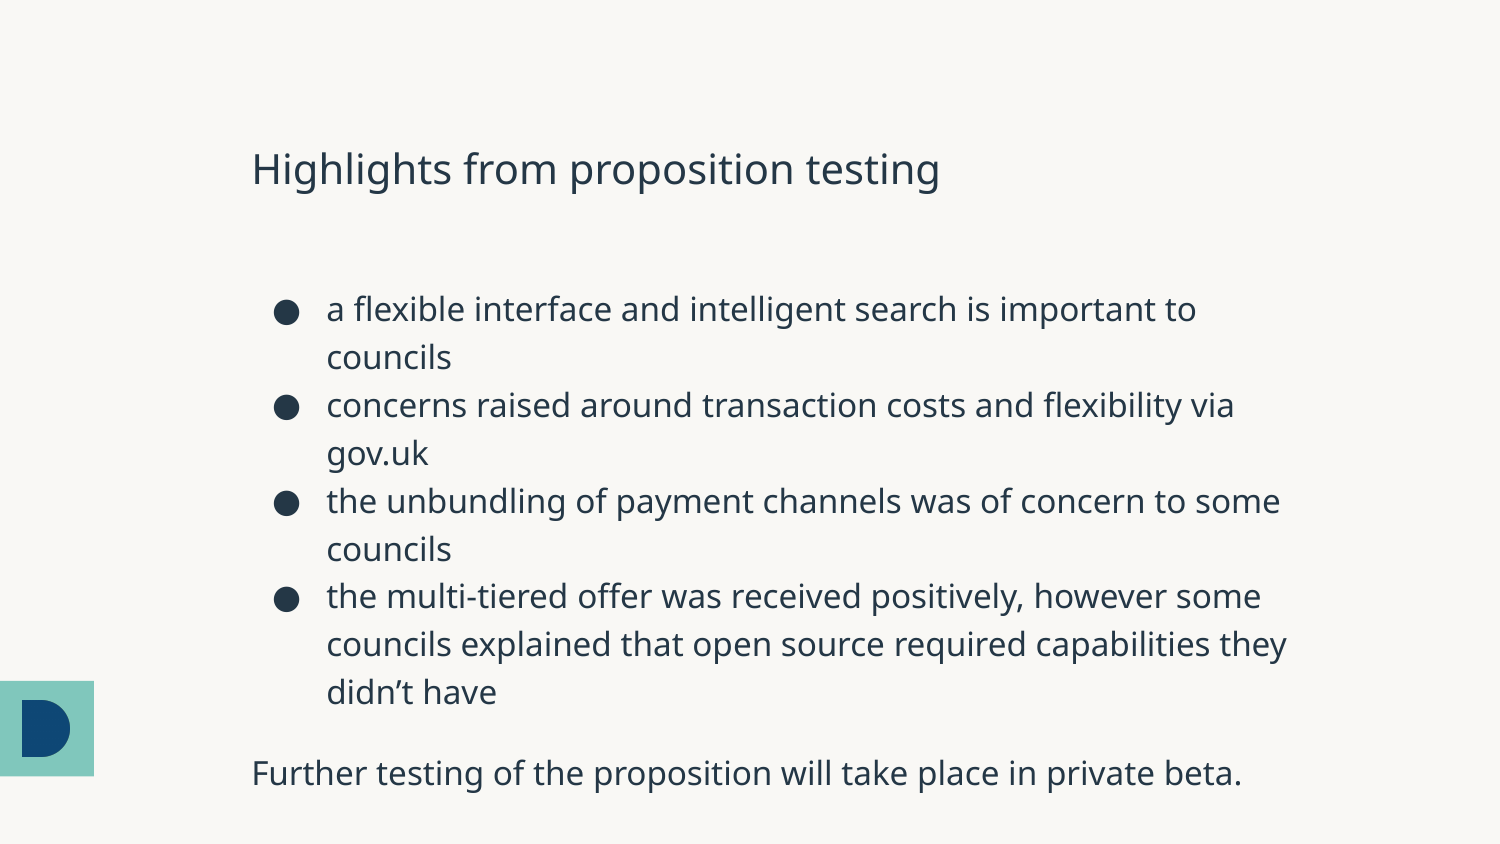

Highlights from proposition testing
# a flexible interface and intelligent search is important to councils
concerns raised around transaction costs and flexibility via gov.uk
the unbundling of payment channels was of concern to some councils
the multi-tiered offer was received positively, however some councils explained that open source required capabilities they didn’t have
Further testing of the proposition will take place in private beta.